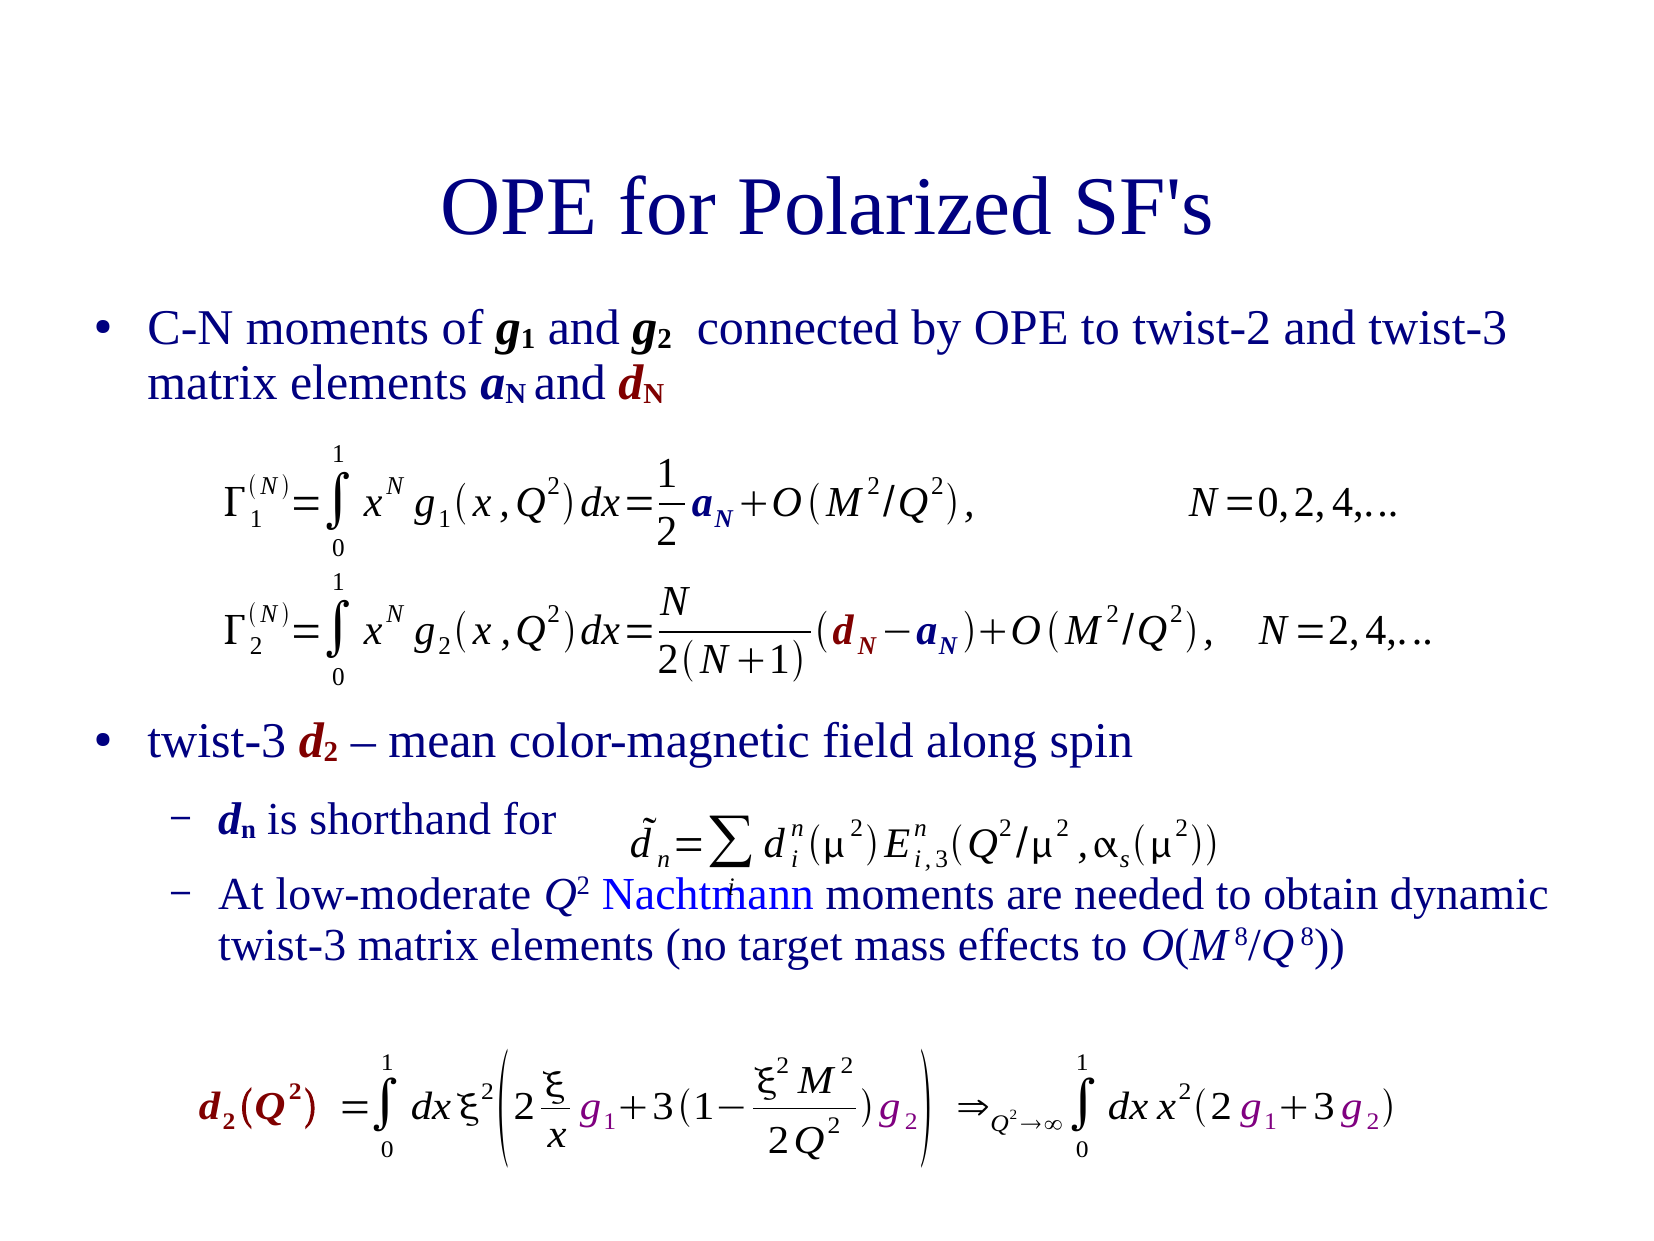

# OPE for Polarized SF's
C-N moments of g1 and g2 connected by OPE to twist-2 and twist-3 matrix elements aN and dN
twist-3 d2 – mean color-magnetic field along spin
dn is shorthand for
At low-moderate Q2 Nachtmann moments are needed to obtain dynamic twist-3 matrix elements (no target mass effects to O(M 8/Q 8))